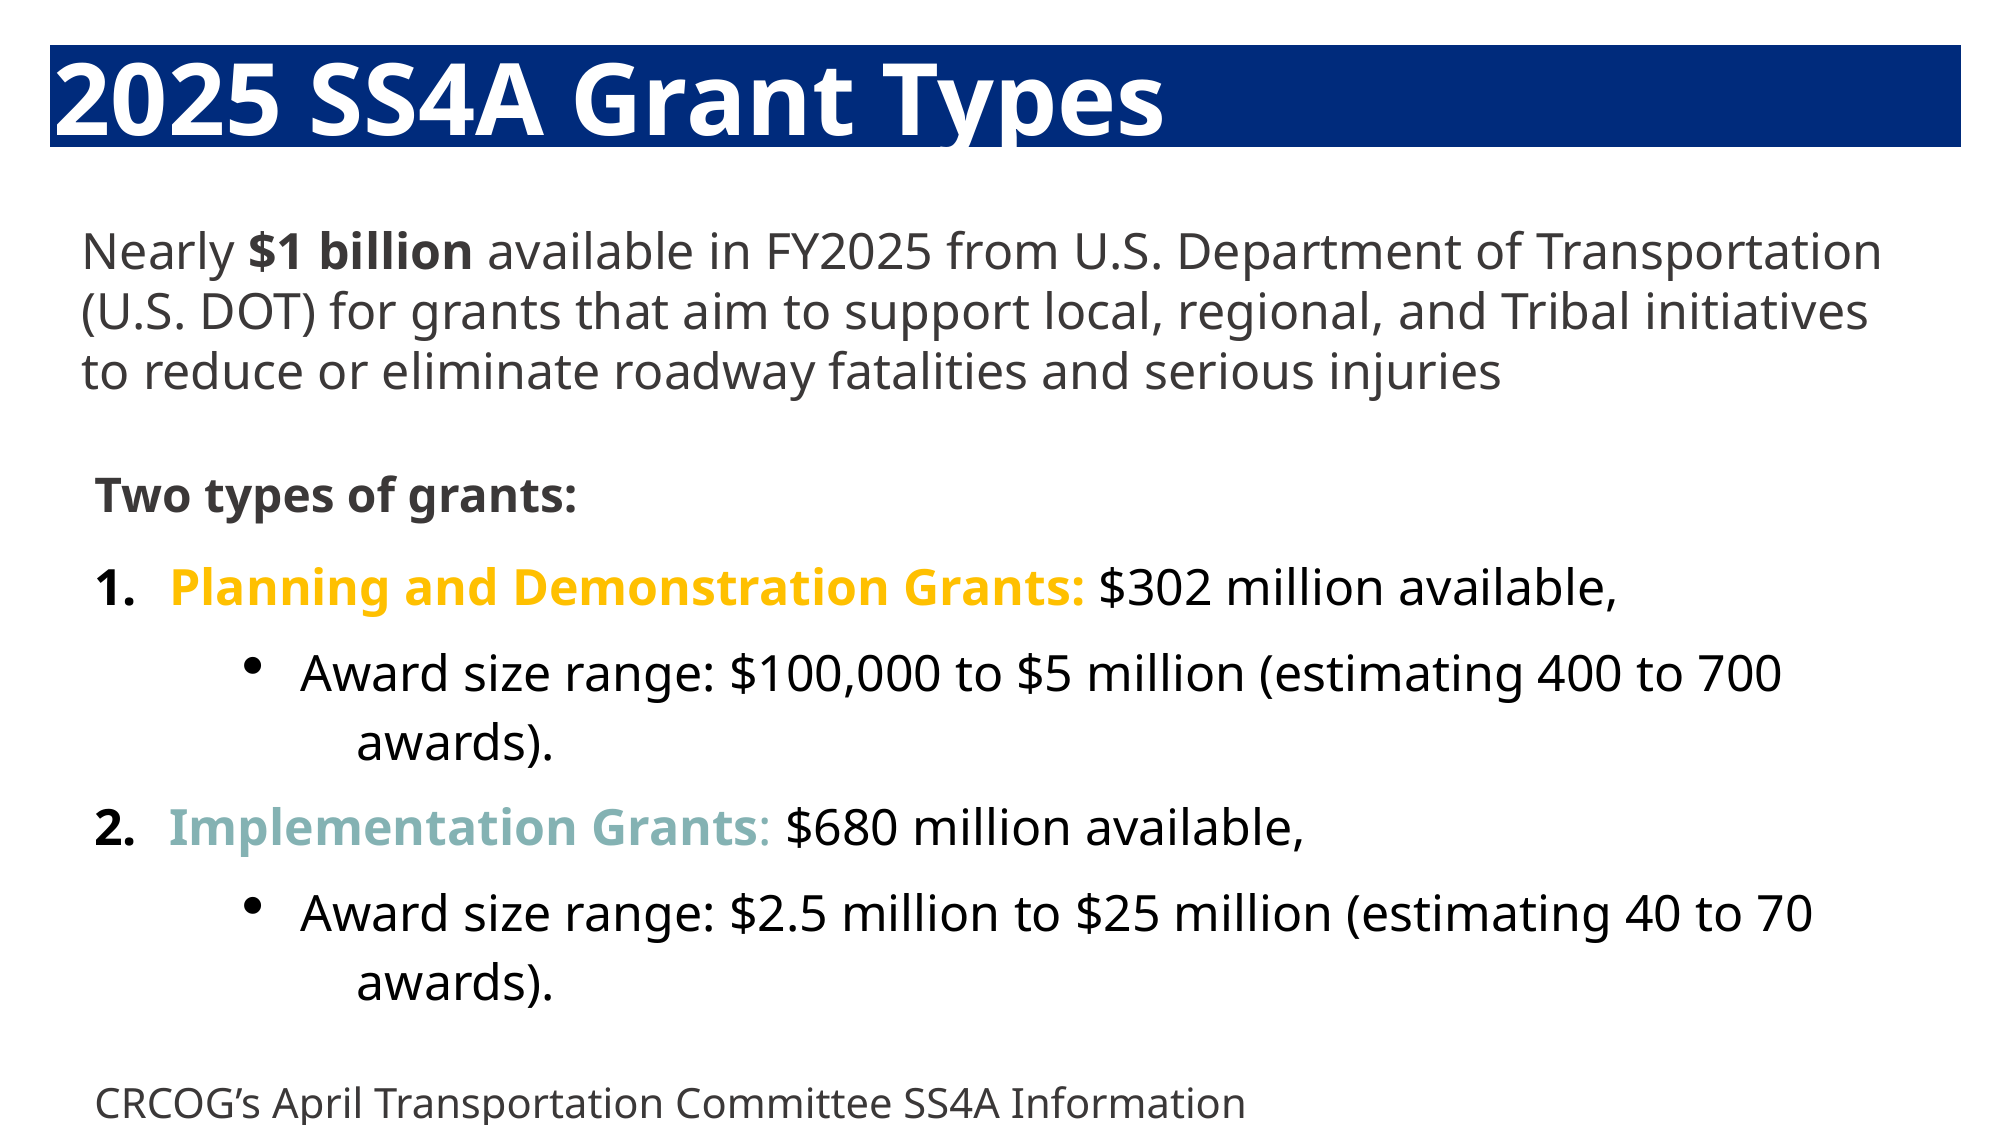

2025 SS4A Grant Types
Nearly $1 billion available in FY2025 from U.S. Department of Transportation (U.S. DOT) for grants that aim to support local, regional, and Tribal initiatives to reduce or eliminate roadway fatalities and serious injuries
Two types of grants:
Planning and Demonstration Grants: $302 million available,
Award size range: $100,000 to $5 million (estimating 400 to 700 awards).
Implementation Grants: $680 million available,
Award size range: $2.5 million to $25 million (estimating 40 to 70 awards).
CRCOG’s April Transportation Committee SS4A Information
U.S. DOT’s SS4A Webpage